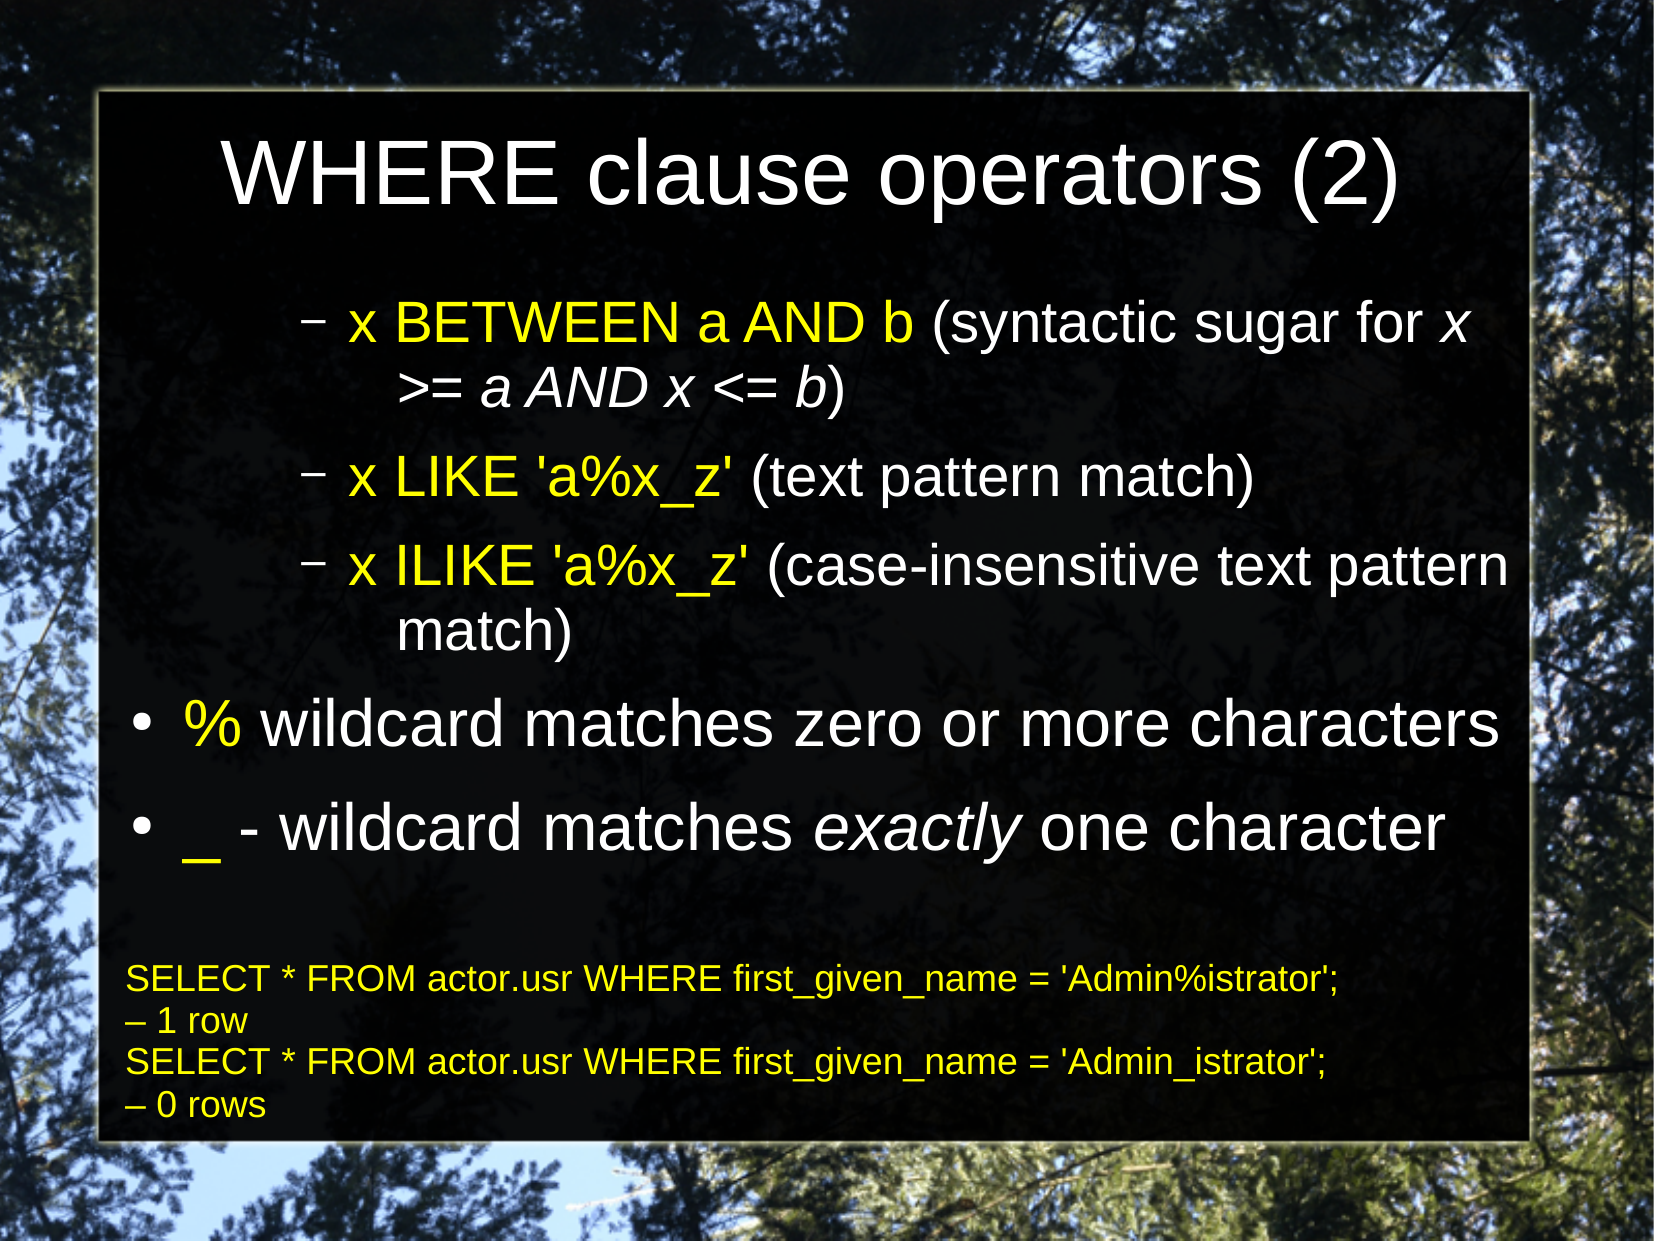

# WHERE clause operators (2)
x BETWEEN a AND b (syntactic sugar for x >= a AND x <= b)
x LIKE 'a%x_z' (text pattern match)
x ILIKE 'a%x_z' (case-insensitive text pattern match)
% wildcard matches zero or more characters
_ - wildcard matches exactly one character
SELECT * FROM actor.usr WHERE first_given_name = 'Admin%istrator';
– 1 row
SELECT * FROM actor.usr WHERE first_given_name = 'Admin_istrator';
– 0 rows